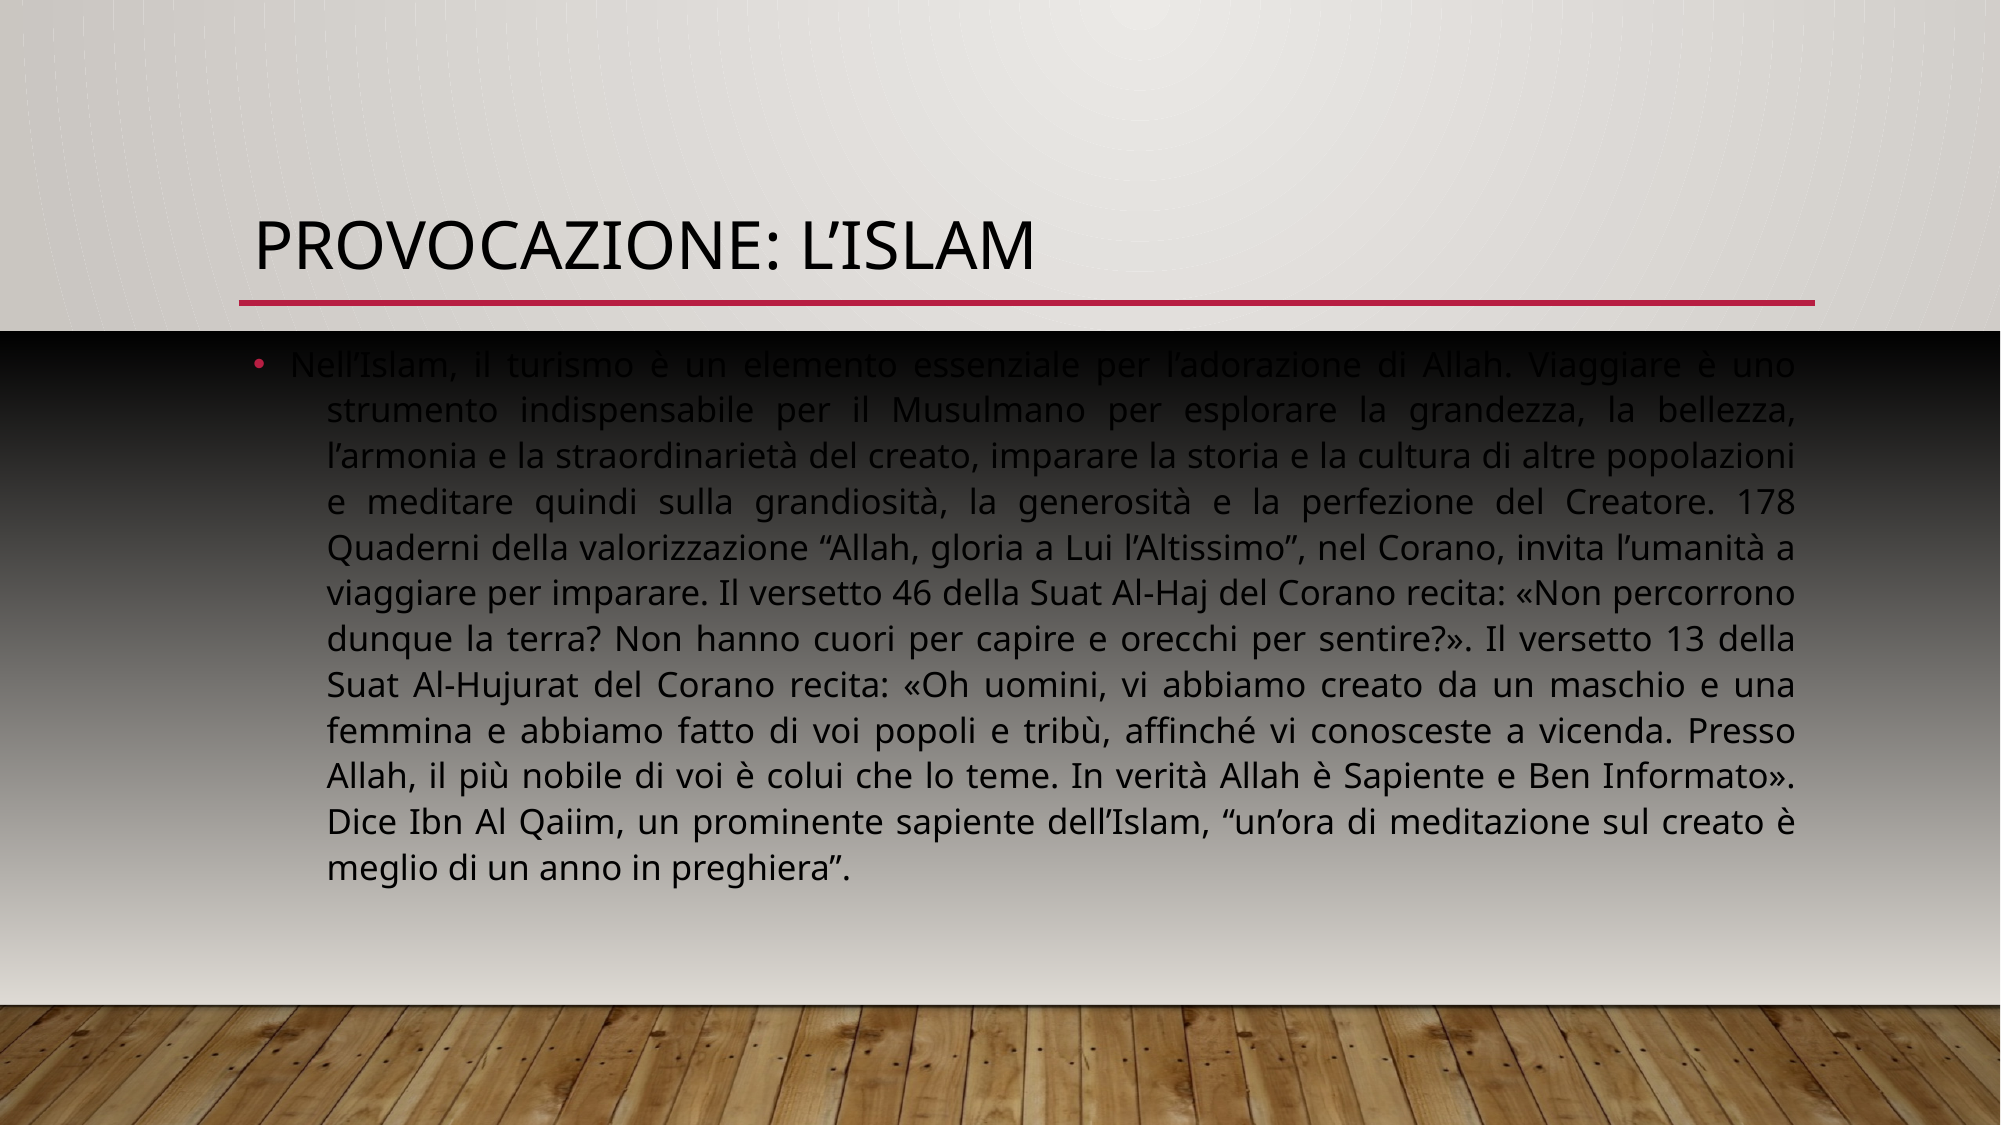

# Provocazione: l’islam
Nell’Islam, il turismo è un elemento essenziale per l’adorazione di Allah. Viaggiare è uno strumento indispensabile per il Musulmano per esplorare la grandezza, la bellezza, l’armonia e la straordinarietà del creato, imparare la storia e la cultura di altre popolazioni e meditare quindi sulla grandiosità, la generosità e la perfezione del Creatore. 178 Quaderni della valorizzazione “Allah, gloria a Lui l’Altissimo”, nel Corano, invita l’umanità a viaggiare per imparare. Il versetto 46 della Suat Al-Haj del Corano recita: «Non percorrono dunque la terra? Non hanno cuori per capire e orecchi per sentire?». Il versetto 13 della Suat Al-Hujurat del Corano recita: «Oh uomini, vi abbiamo creato da un maschio e una femmina e abbiamo fatto di voi popoli e tribù, affinché vi conosceste a vicenda. Presso Allah, il più nobile di voi è colui che lo teme. In verità Allah è Sapiente e Ben Informato». Dice Ibn Al Qaiim, un prominente sapiente dell’Islam, “un’ora di meditazione sul creato è meglio di un anno in preghiera”.